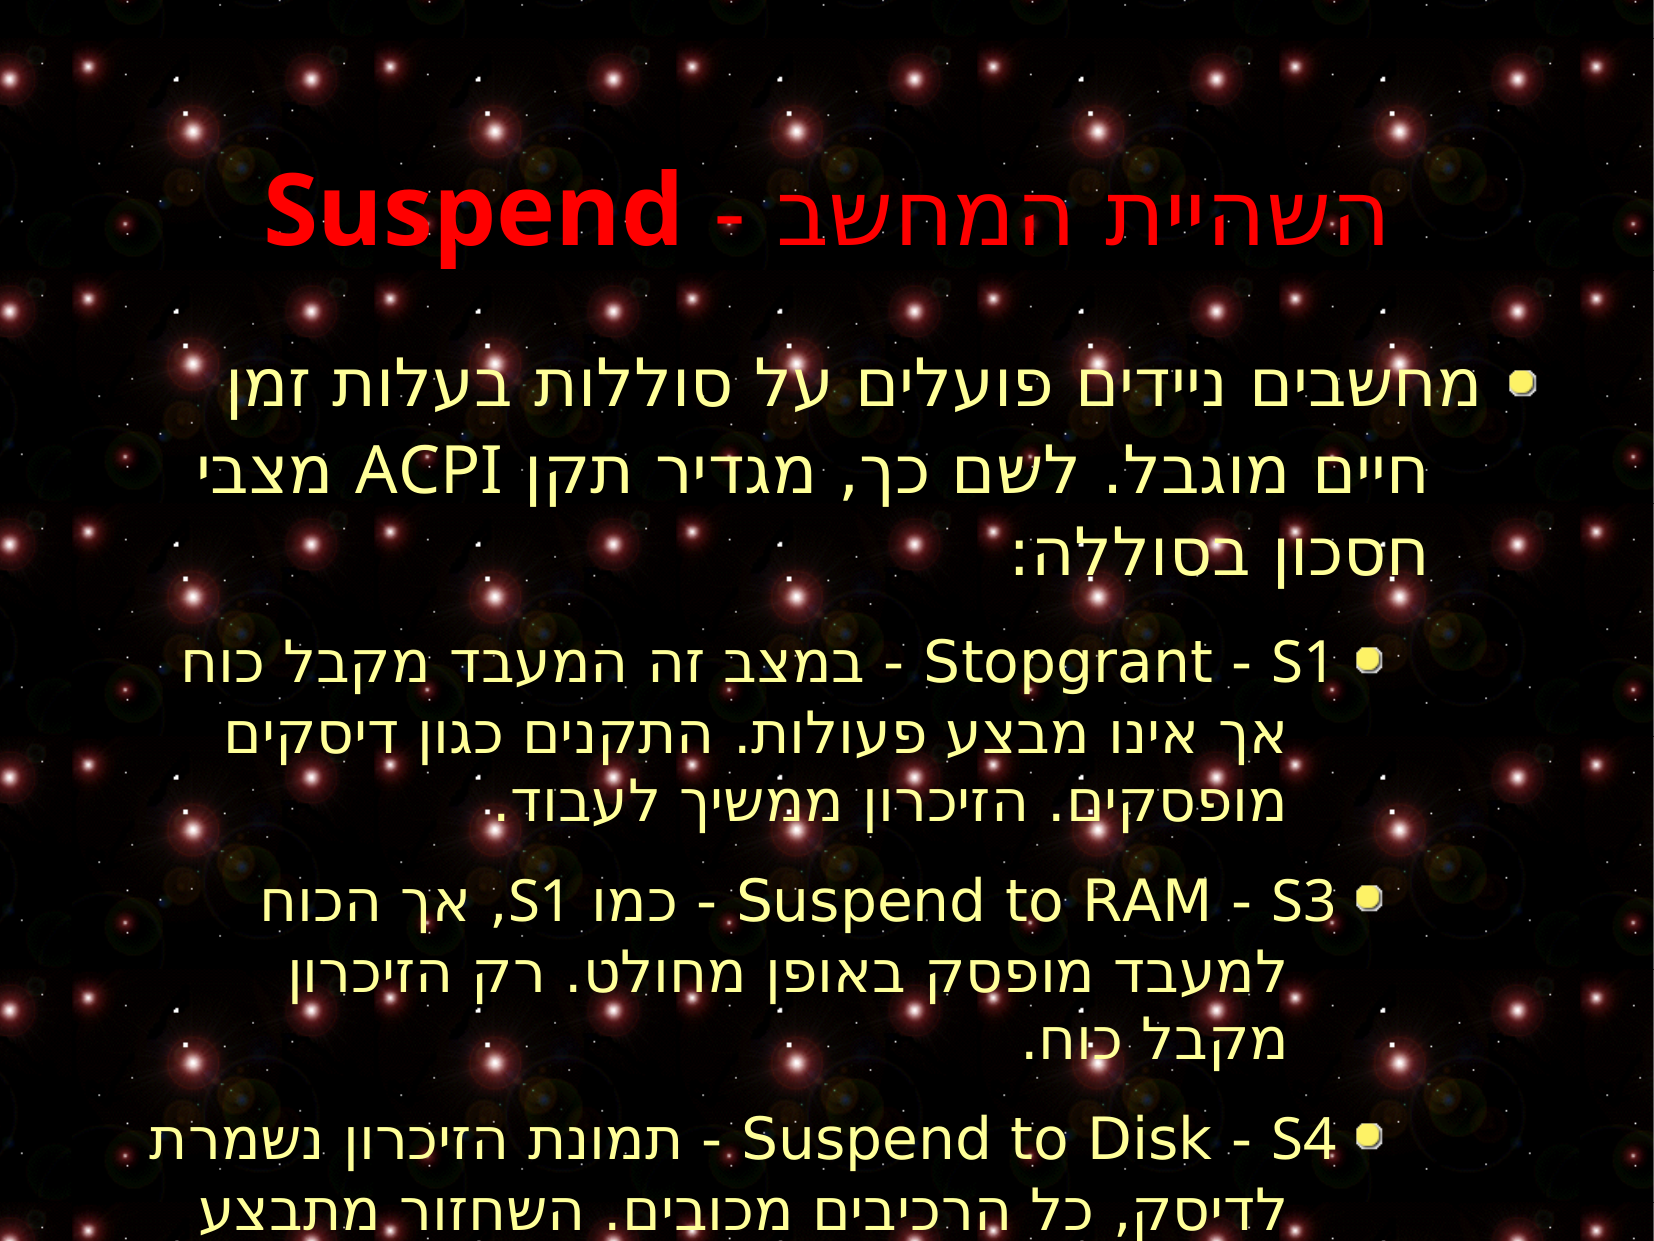

# השהיית המחשב - Suspend
מחשבים ניידים פועלים על סוללות בעלות זמן חיים מוגבל. לשם כך, מגדיר תקן ACPI מצבי חסכון בסוללה:
S1‏ - Stopgrant - במצב זה המעבד מקבל כוח אך אינו מבצע פעולות. התקנים כגון דיסקים מופסקים. הזיכרון ממשיך לעבוד.
S3 - ‏Suspend to RAM - כמו S1, אך הכוח למעבד מופסק באופן מחולט. רק הזיכרון מקבל כוח.
S4 - ‏Suspend to Disk - תמונת הזיכרון נשמרת לדיסק, כל הרכיבים מכובים. השחזור מתבצע בתכנה או על ידי ה- BIOS.
S5 -‏ Soft Off - הכוח מופסק לחלוטין. ייתכן ורכיבים מסויימים כמו כרטיס רשת או התקני USB מקבלים כח כדי לאפשר אתחול על ידי קלט המתקבל מהם.